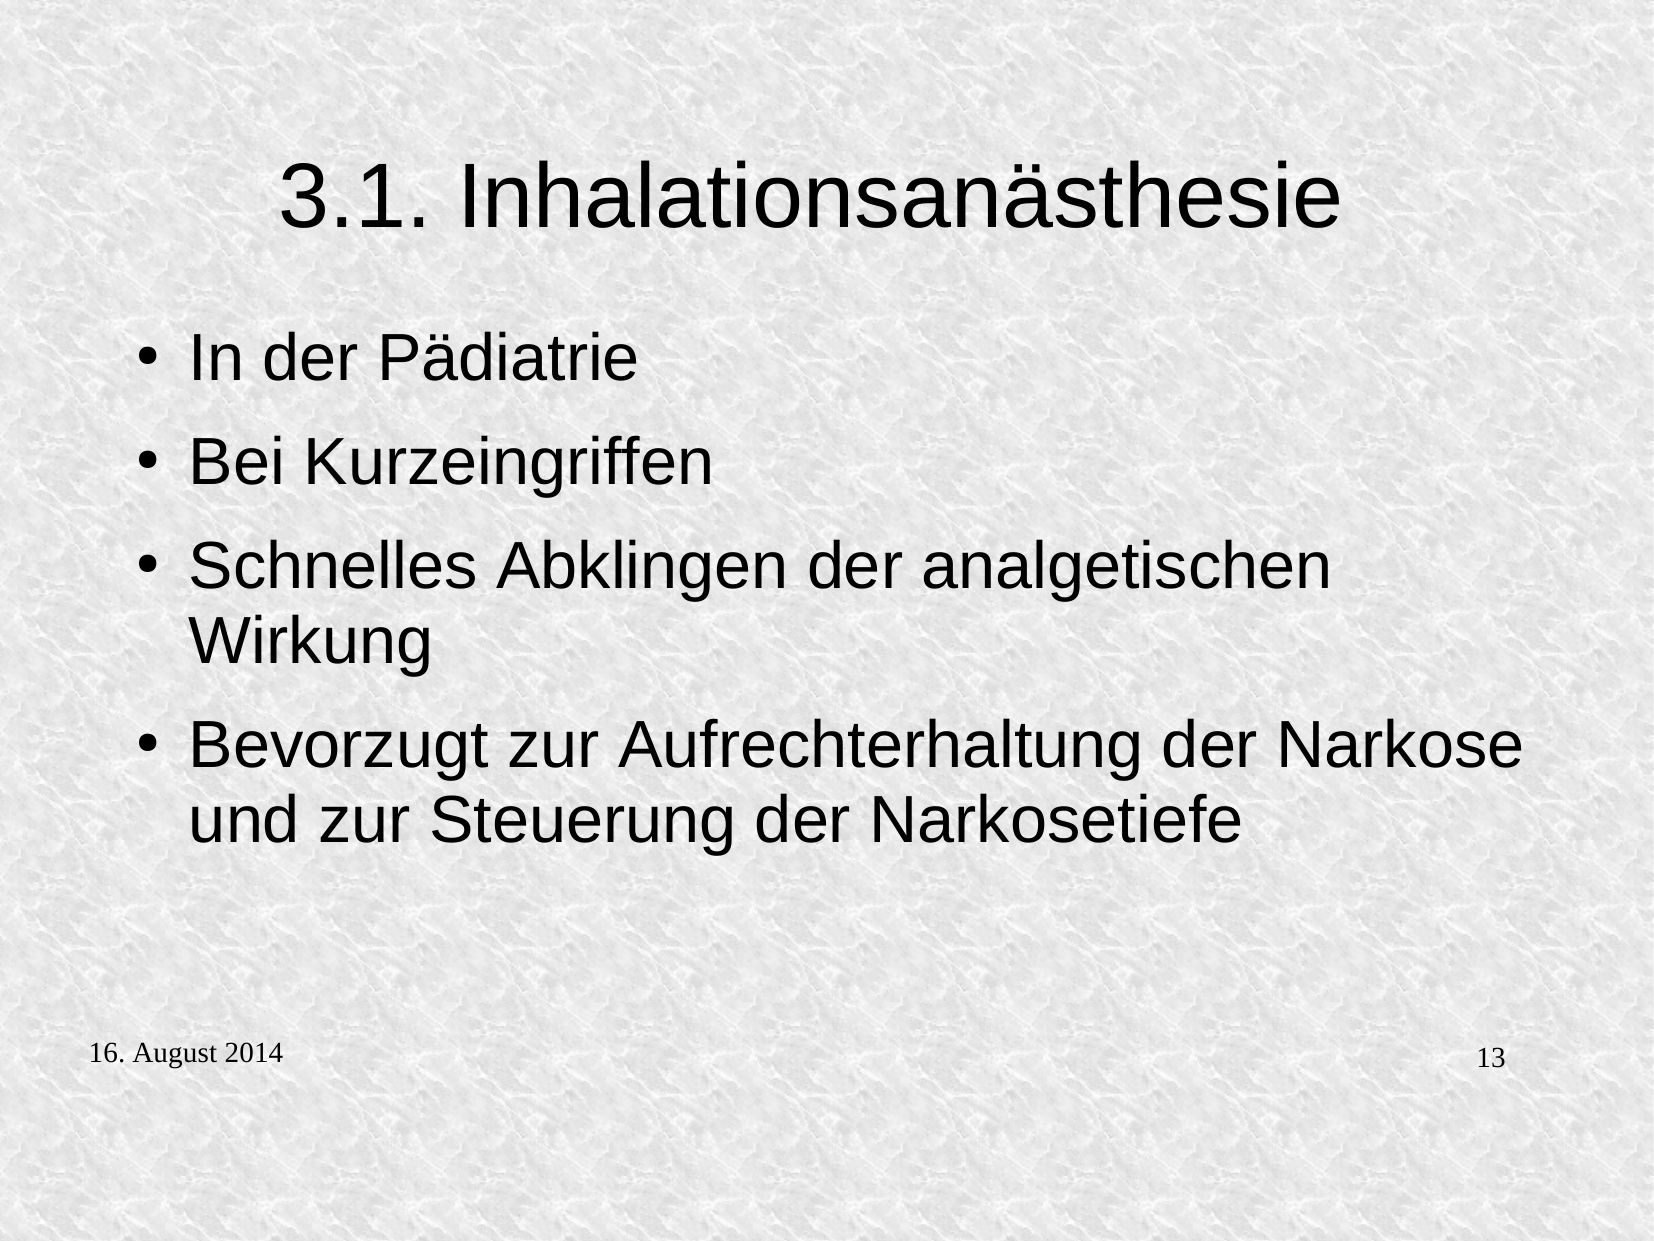

# 3.1. Inhalationsanästhesie
In der Pädiatrie
Bei Kurzeingriffen
Schnelles Abklingen der analgetischen Wirkung
Bevorzugt zur Aufrechterhaltung der Narkose und zur Steuerung der Narkosetiefe
16. August 2014
13